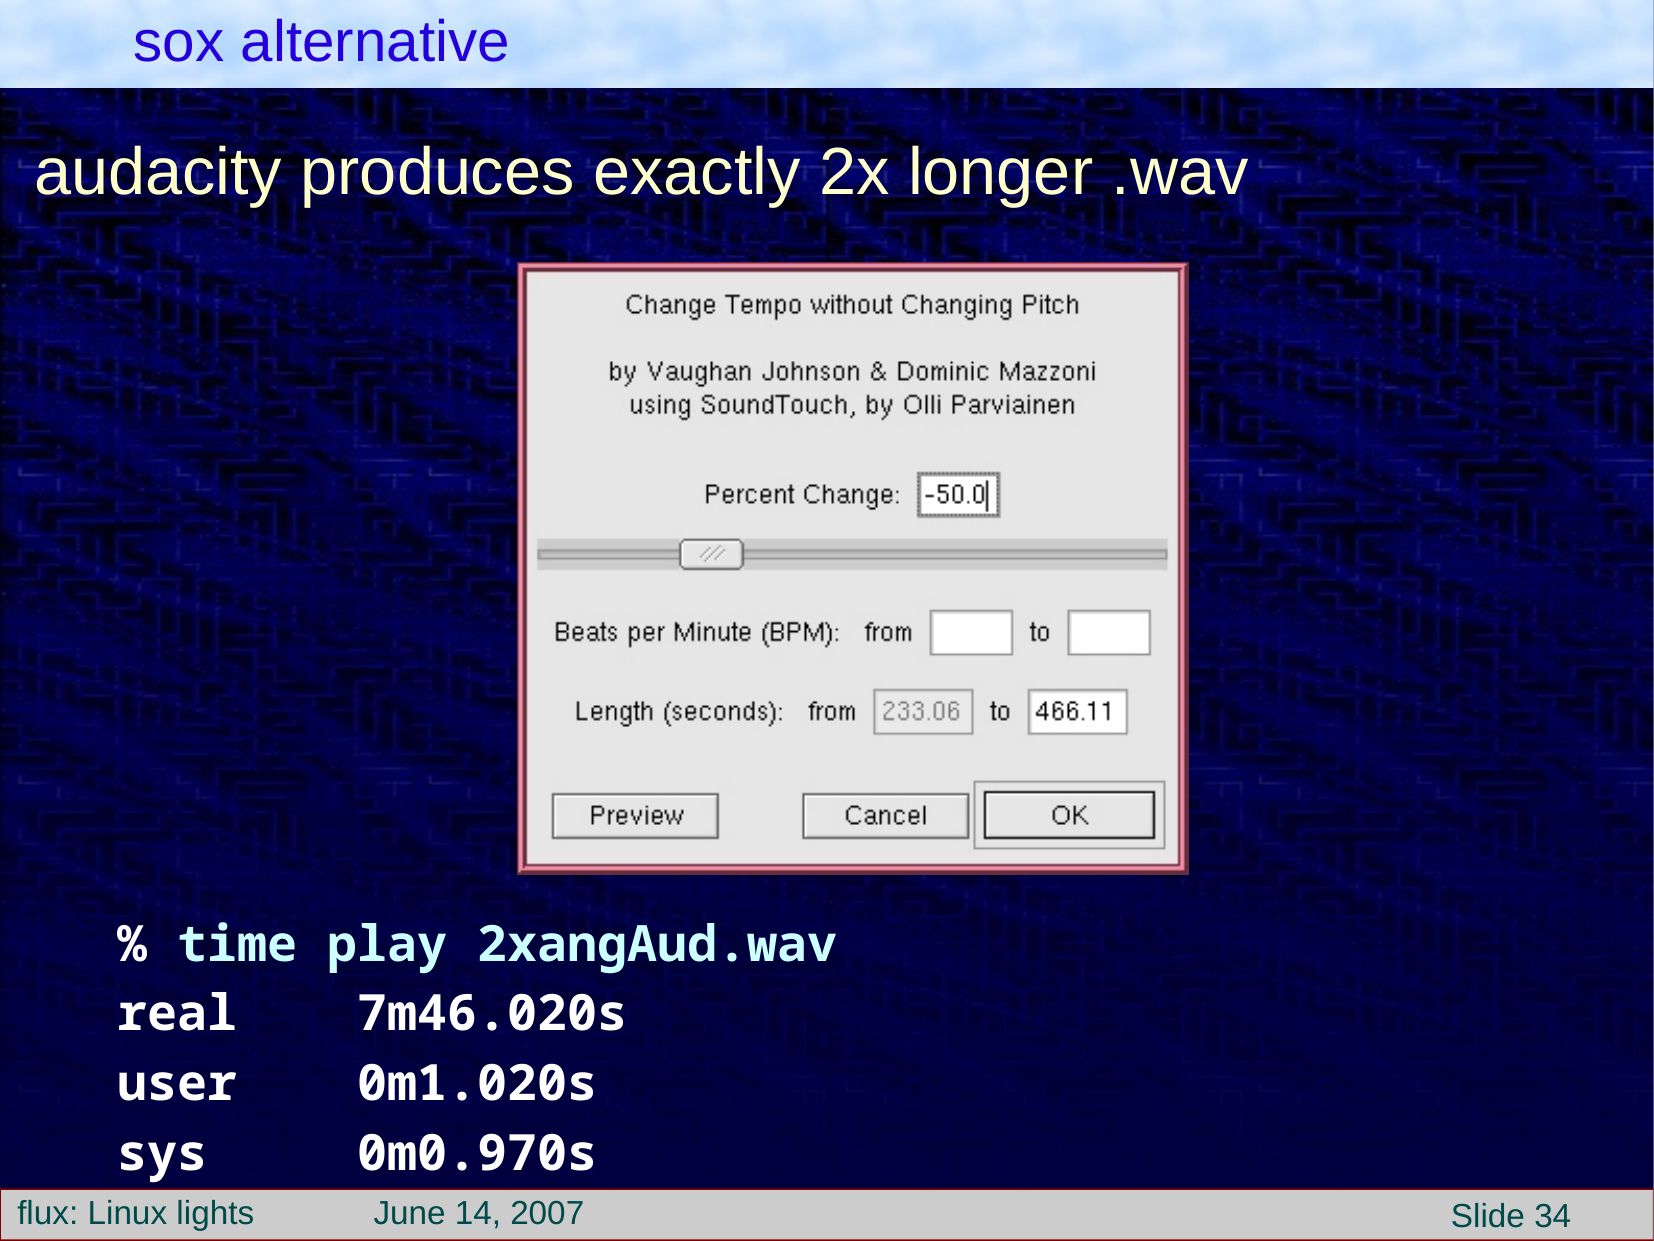

sox alternative
# audacity produces exactly 2x longer .wav
% time play 2xangAud.wav
real 7m46.020s
user 0m1.020s
sys 0m0.970s
flux: Linux lights	June 14, 2007
Slide